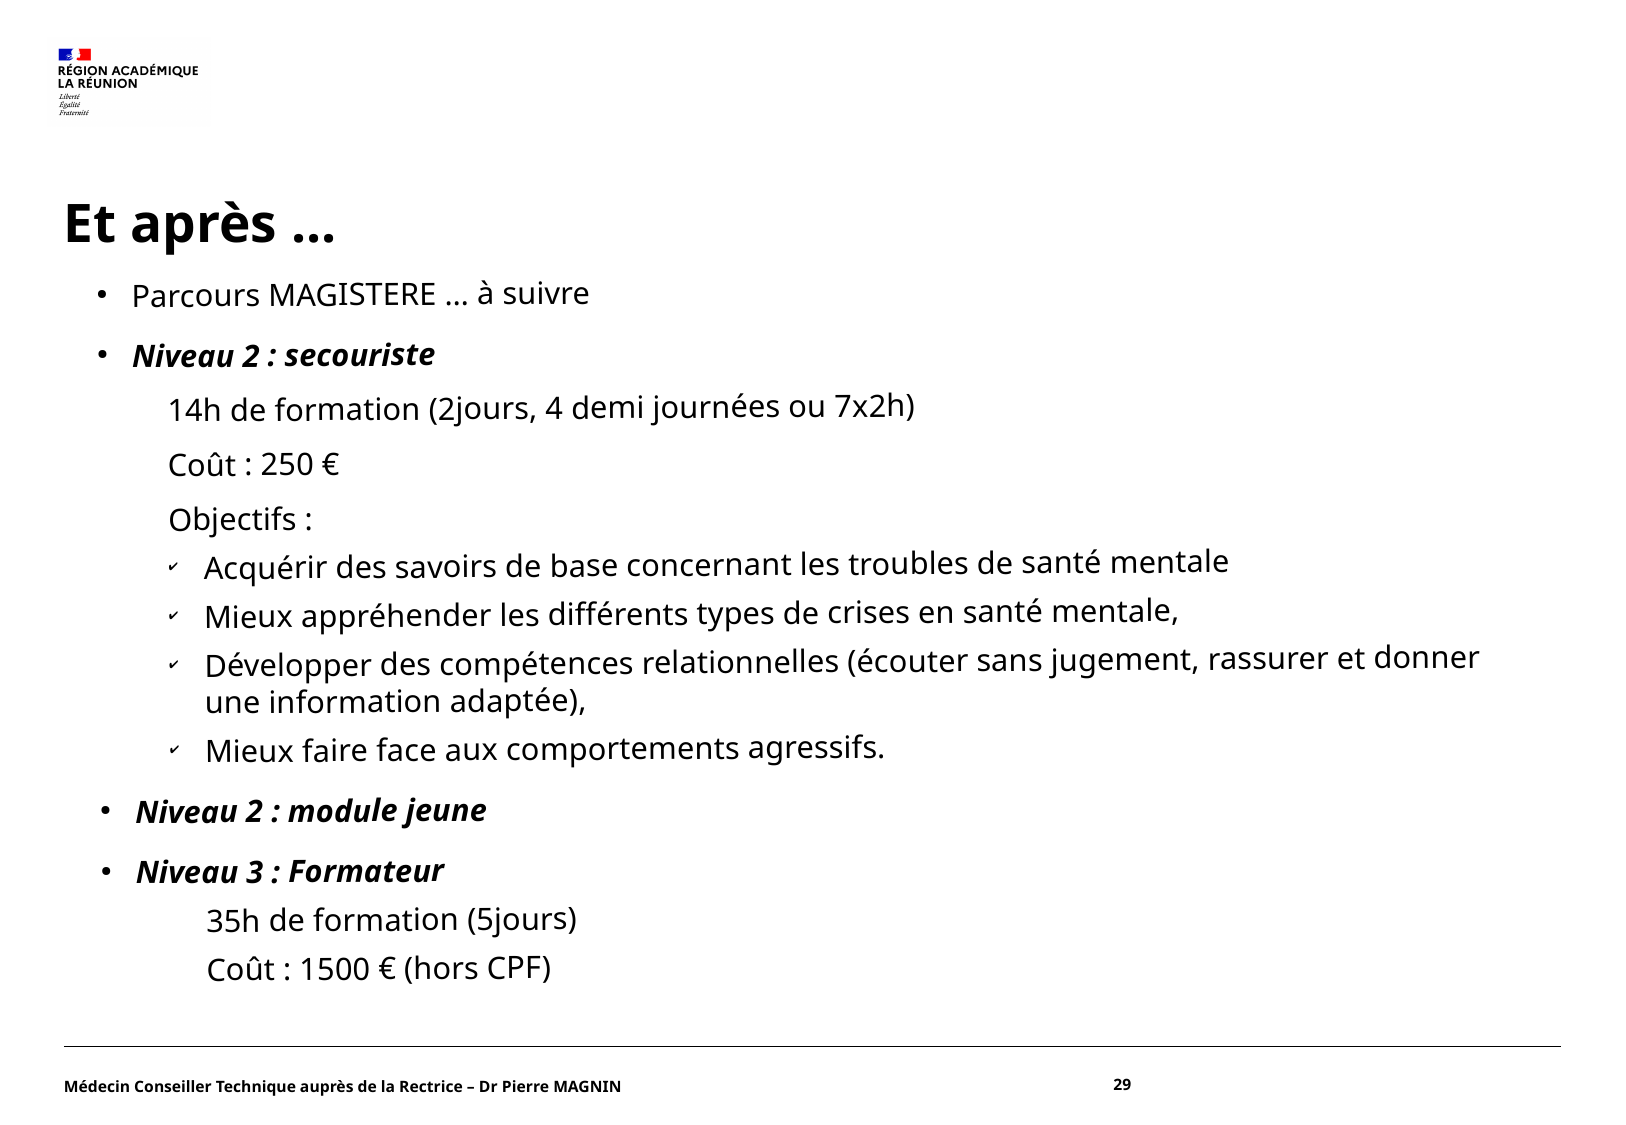

# Et après ...
Parcours MAGISTERE … à suivre
Niveau 2 : secouriste
14h de formation (2jours, 4 demi journées ou 7x2h)
Coût : 250 €
Objectifs :
Acquérir des savoirs de base concernant les troubles de santé mentale
Mieux appréhender les différents types de crises en santé mentale,
Développer des compétences relationnelles (écouter sans jugement, rassurer et donner une information adaptée),
Mieux faire face aux comportements agressifs.
Niveau 2 : module jeune
Niveau 3 : Formateur
35h de formation (5jours)
Coût : 1500 € (hors CPF)
Médecin Conseiller Technique auprès de la Rectrice – Dr Pierre MAGNIN